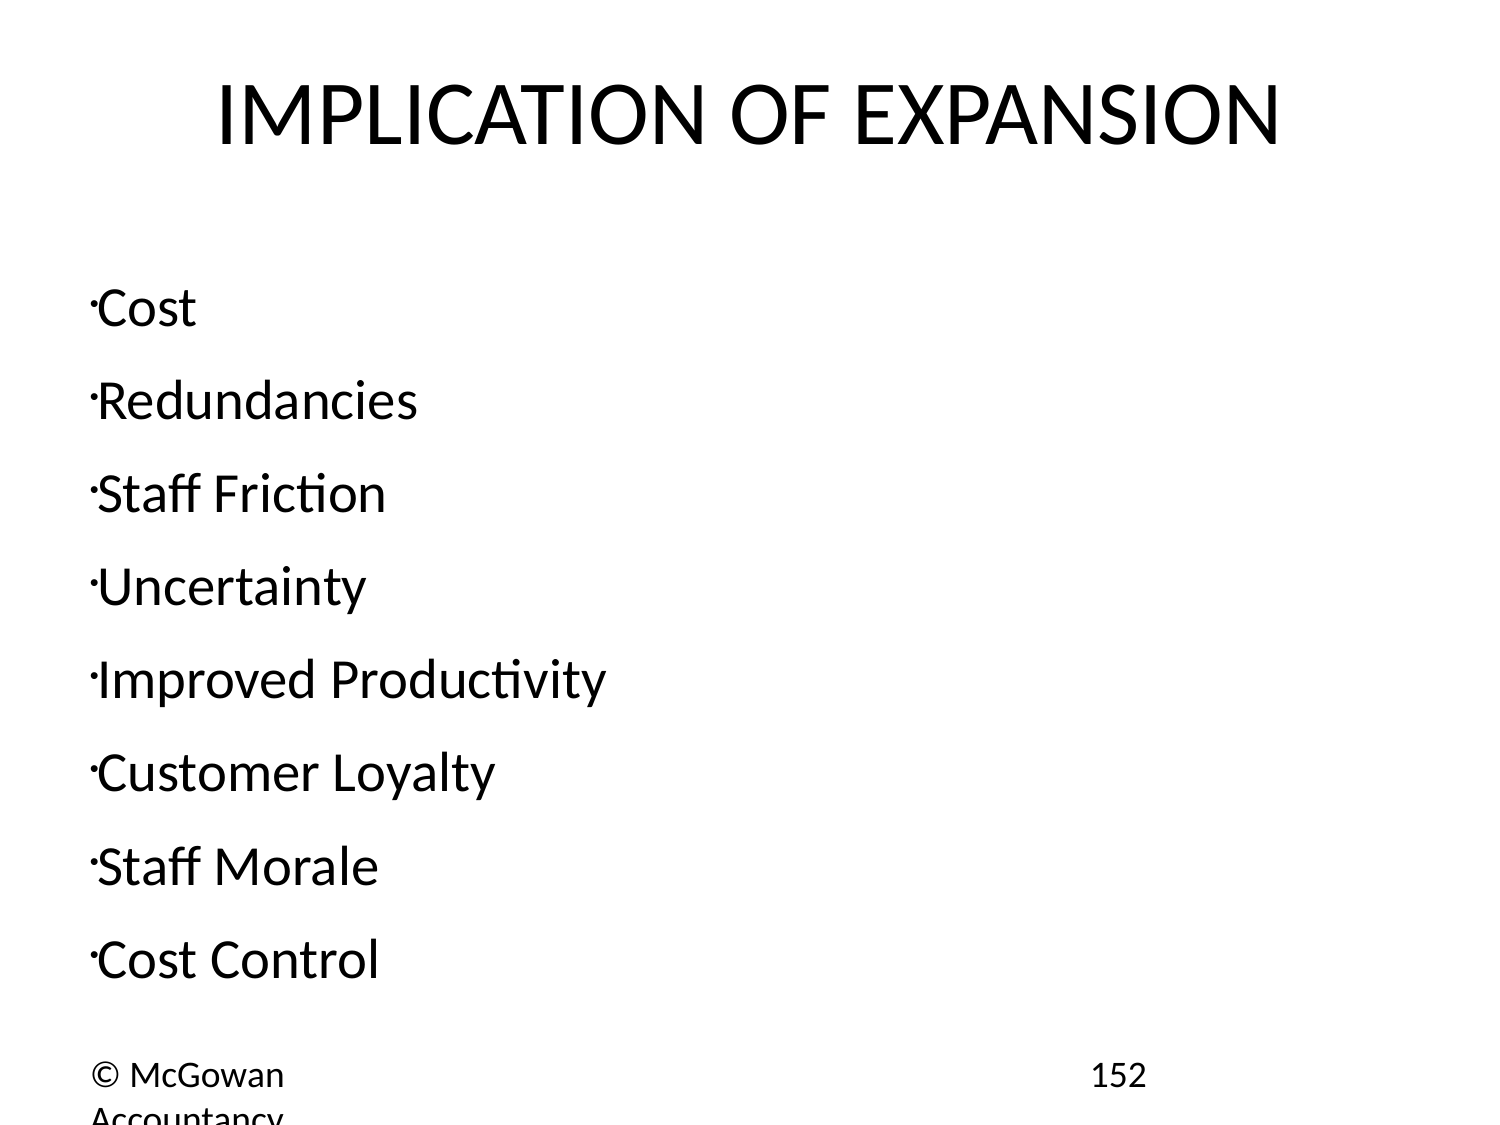

# IMPLICATION OF EXPANSION
Cost
Redundancies
Staff Friction
Uncertainty
Improved Productivity
Customer Loyalty
Staff Morale
Cost Control
© McGowan Accountancy Services
152